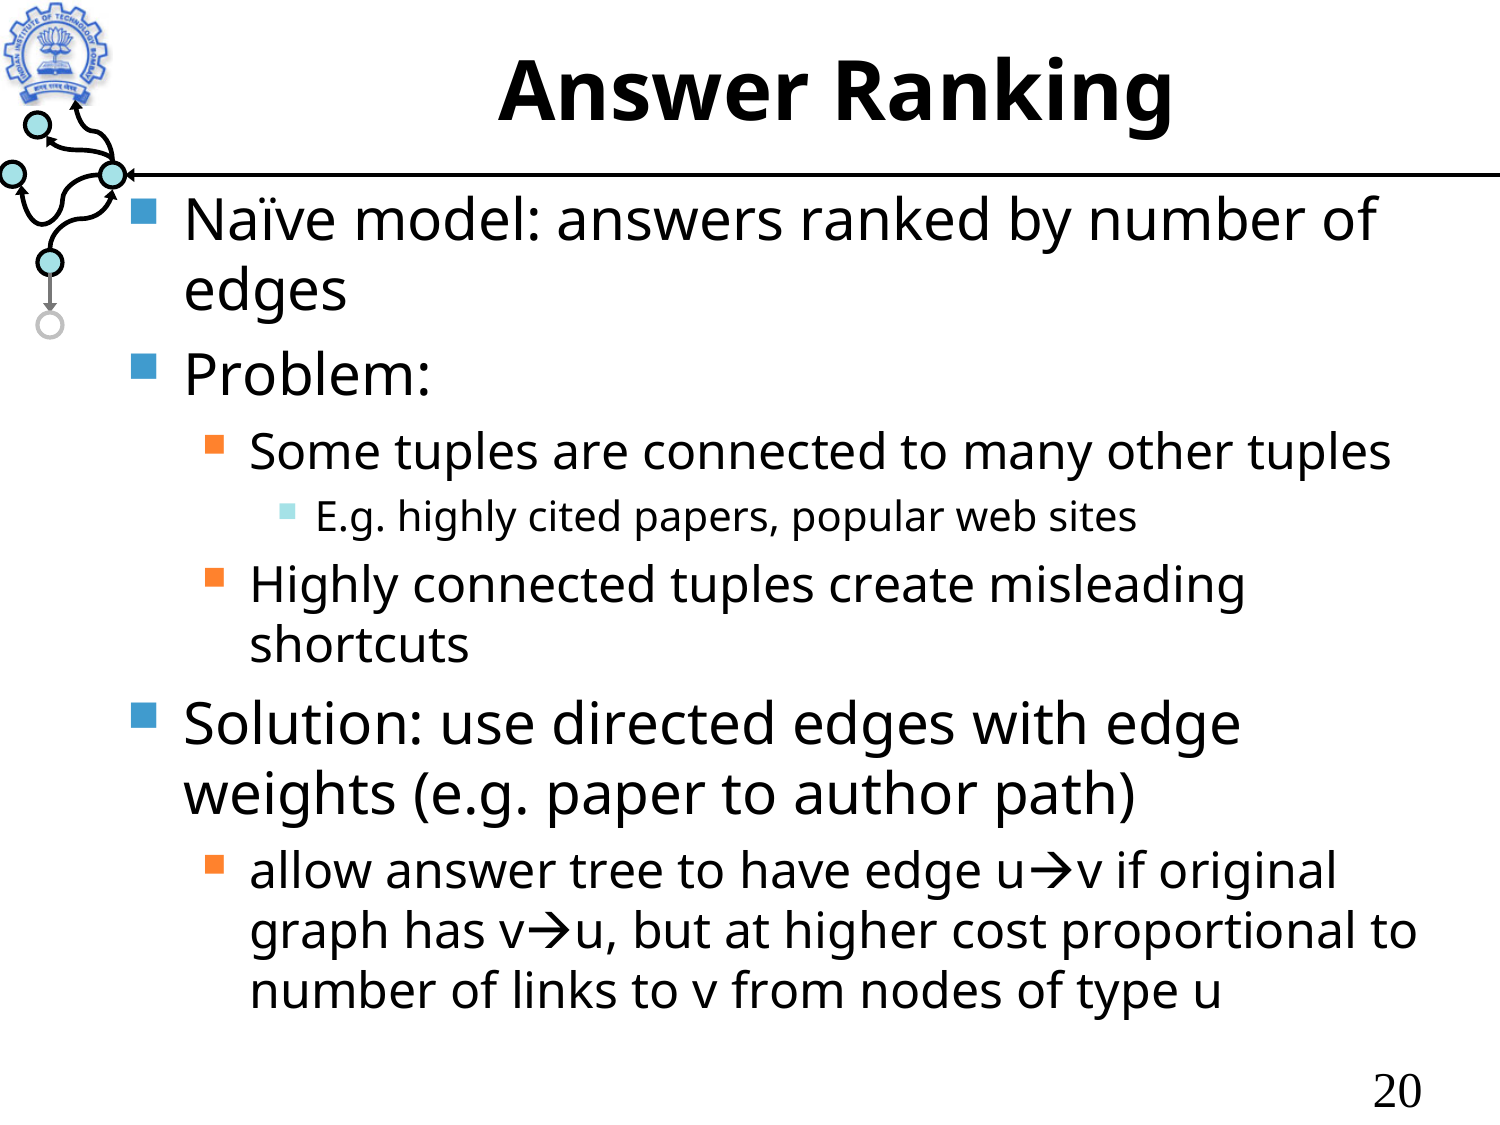

# Answer Ranking
Naïve model: answers ranked by number of edges
Problem:
Some tuples are connected to many other tuples
E.g. highly cited papers, popular web sites
Highly connected tuples create misleading shortcuts
Solution: use directed edges with edge weights (e.g. paper to author path)
allow answer tree to have edge uv if original graph has vu, but at higher cost proportional to number of links to v from nodes of type u
20